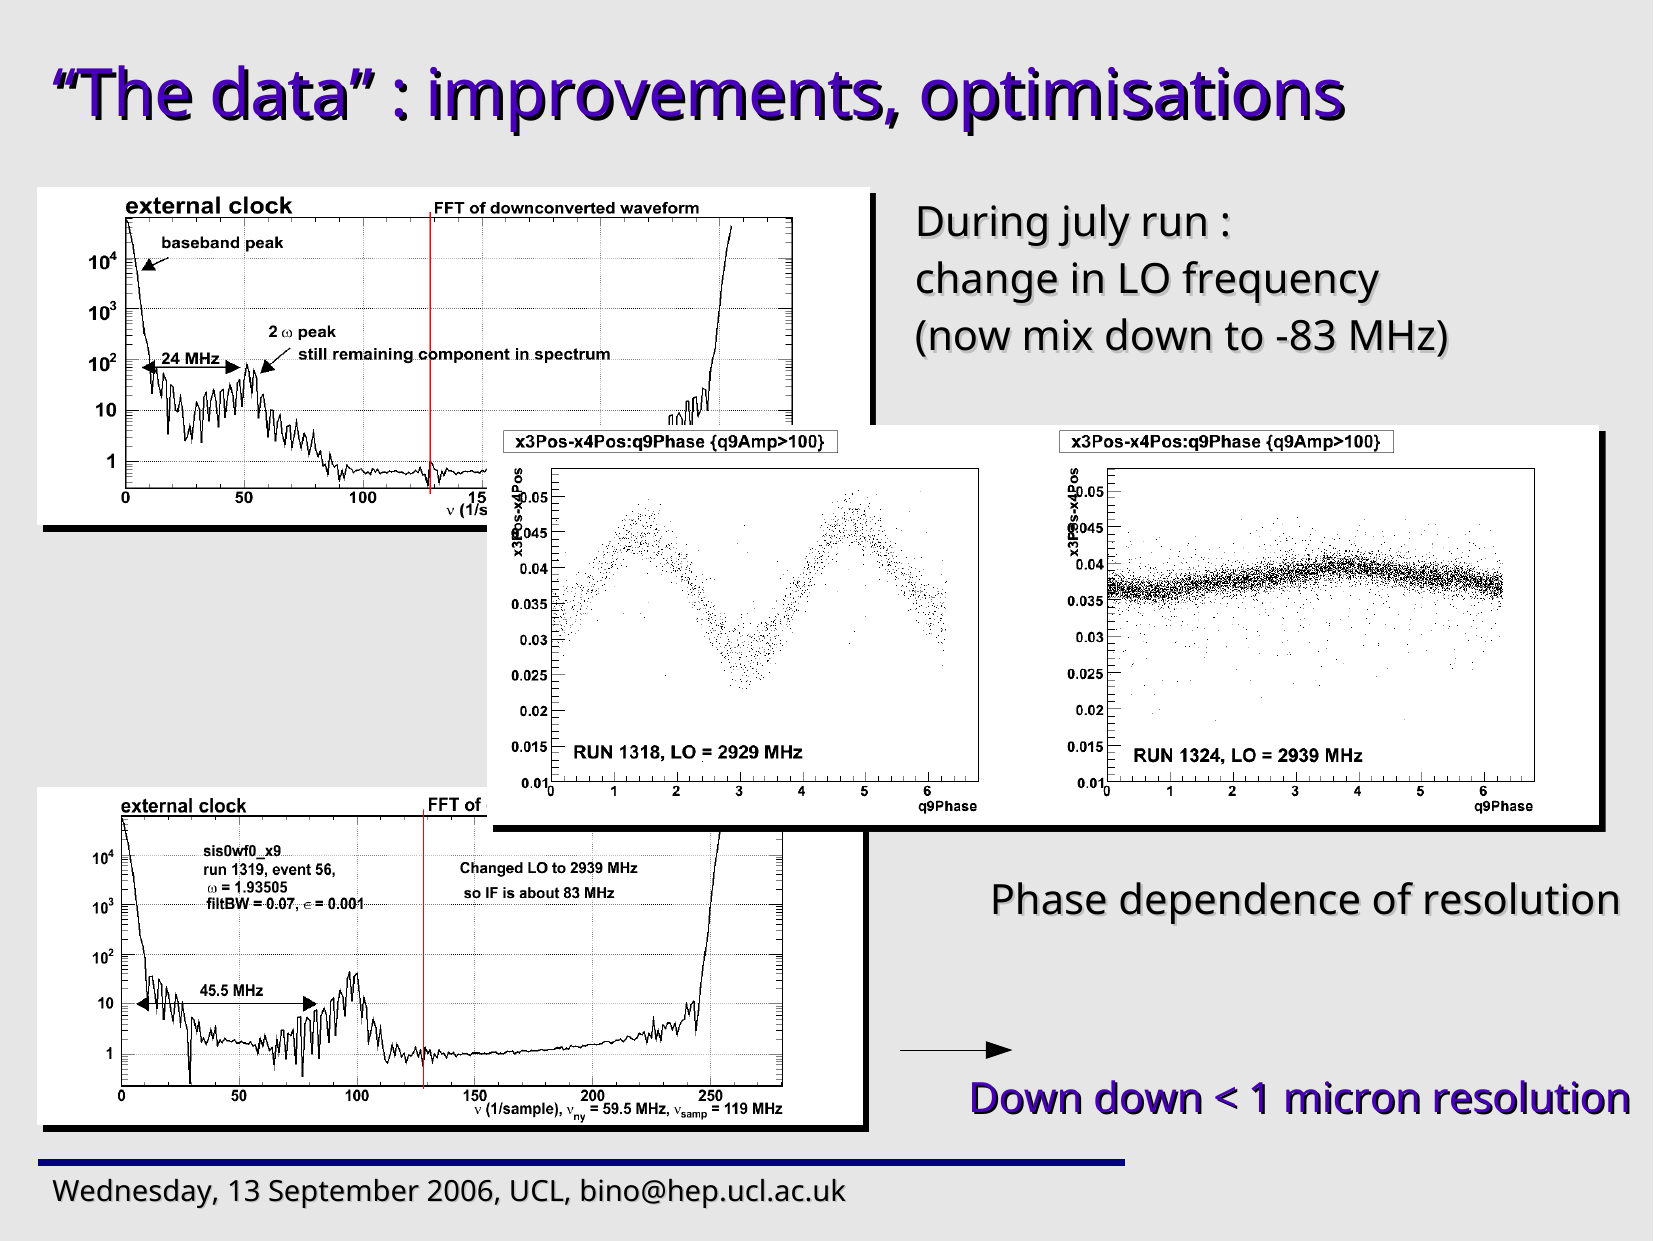

“The data” : improvements, optimisations
During july run :
change in LO frequency
(now mix down to -83 MHz)
Phase dependence of resolution
Down down < 1 micron resolution
Wednesday, 13 September 2006, UCL, bino@hep.ucl.ac.uk